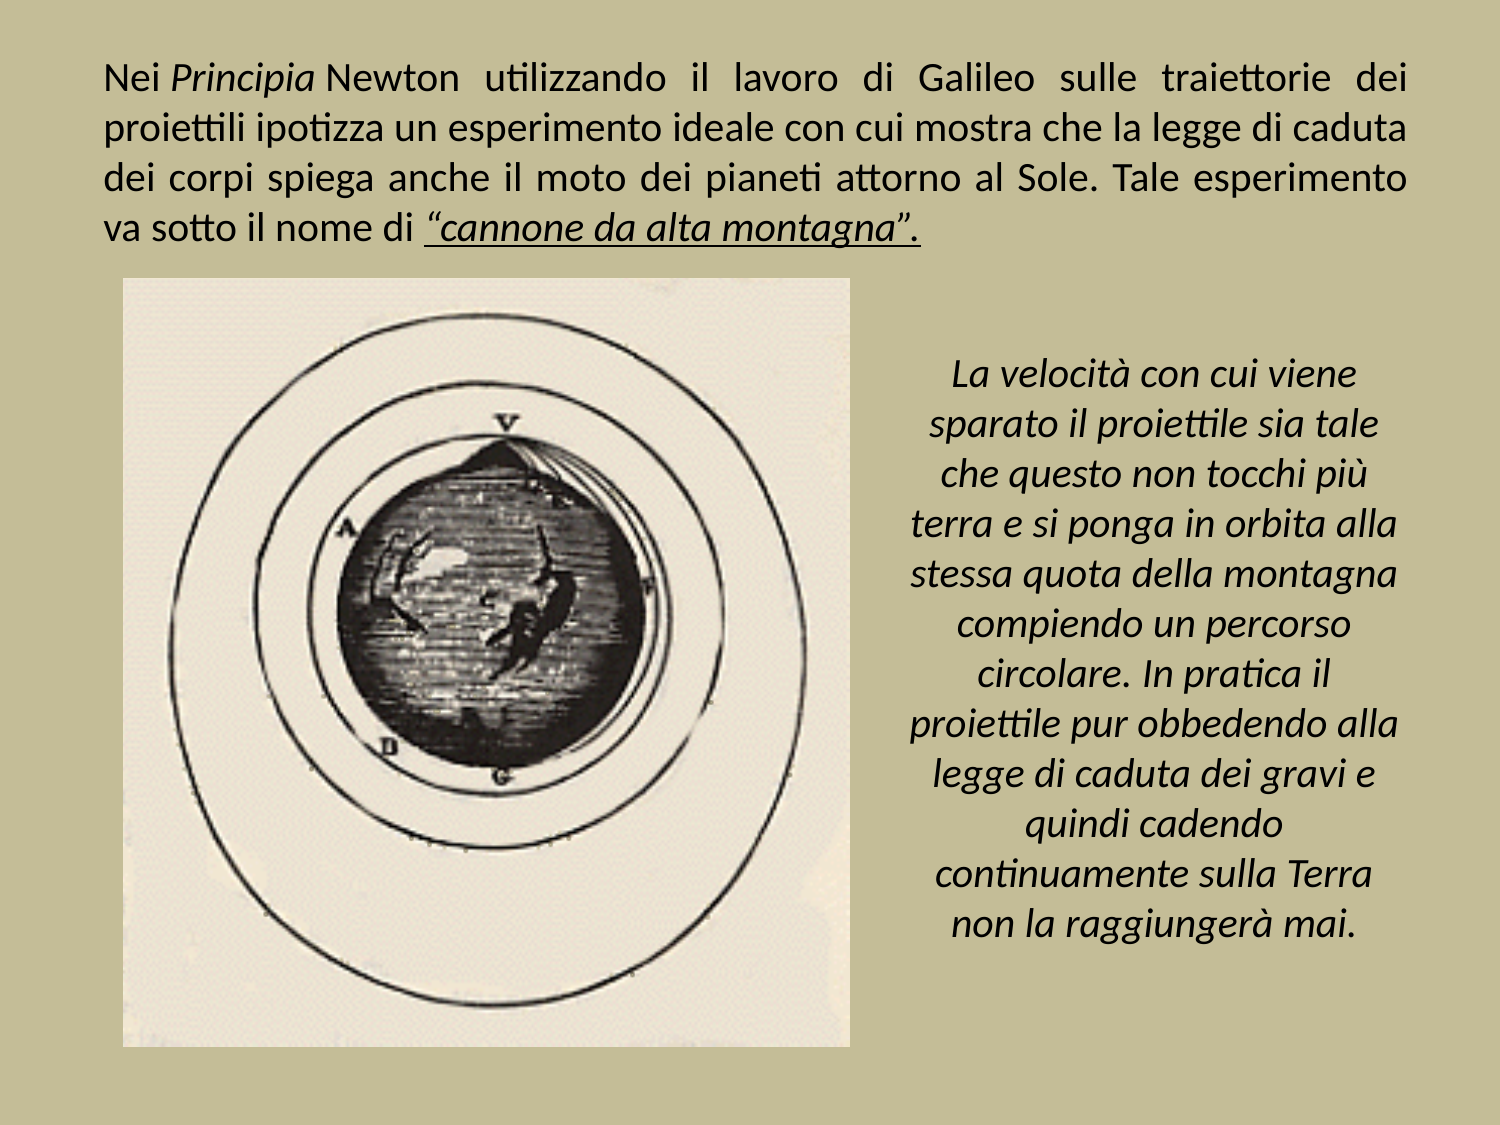

Nei Principia Newton utilizzando il lavoro di Galileo sulle traiettorie dei proiettili ipotizza un esperimento ideale con cui mostra che la legge di caduta dei corpi spiega anche il moto dei pianeti attorno al Sole. Tale esperimento va sotto il nome di “cannone da alta montagna”.
La velocità con cui viene sparato il proiettile sia tale che questo non tocchi più terra e si ponga in orbita alla stessa quota della montagna compiendo un percorso circolare. In pratica il proiettile pur obbedendo alla legge di caduta dei gravi e quindi cadendo continuamente sulla Terra non la raggiungerà mai.